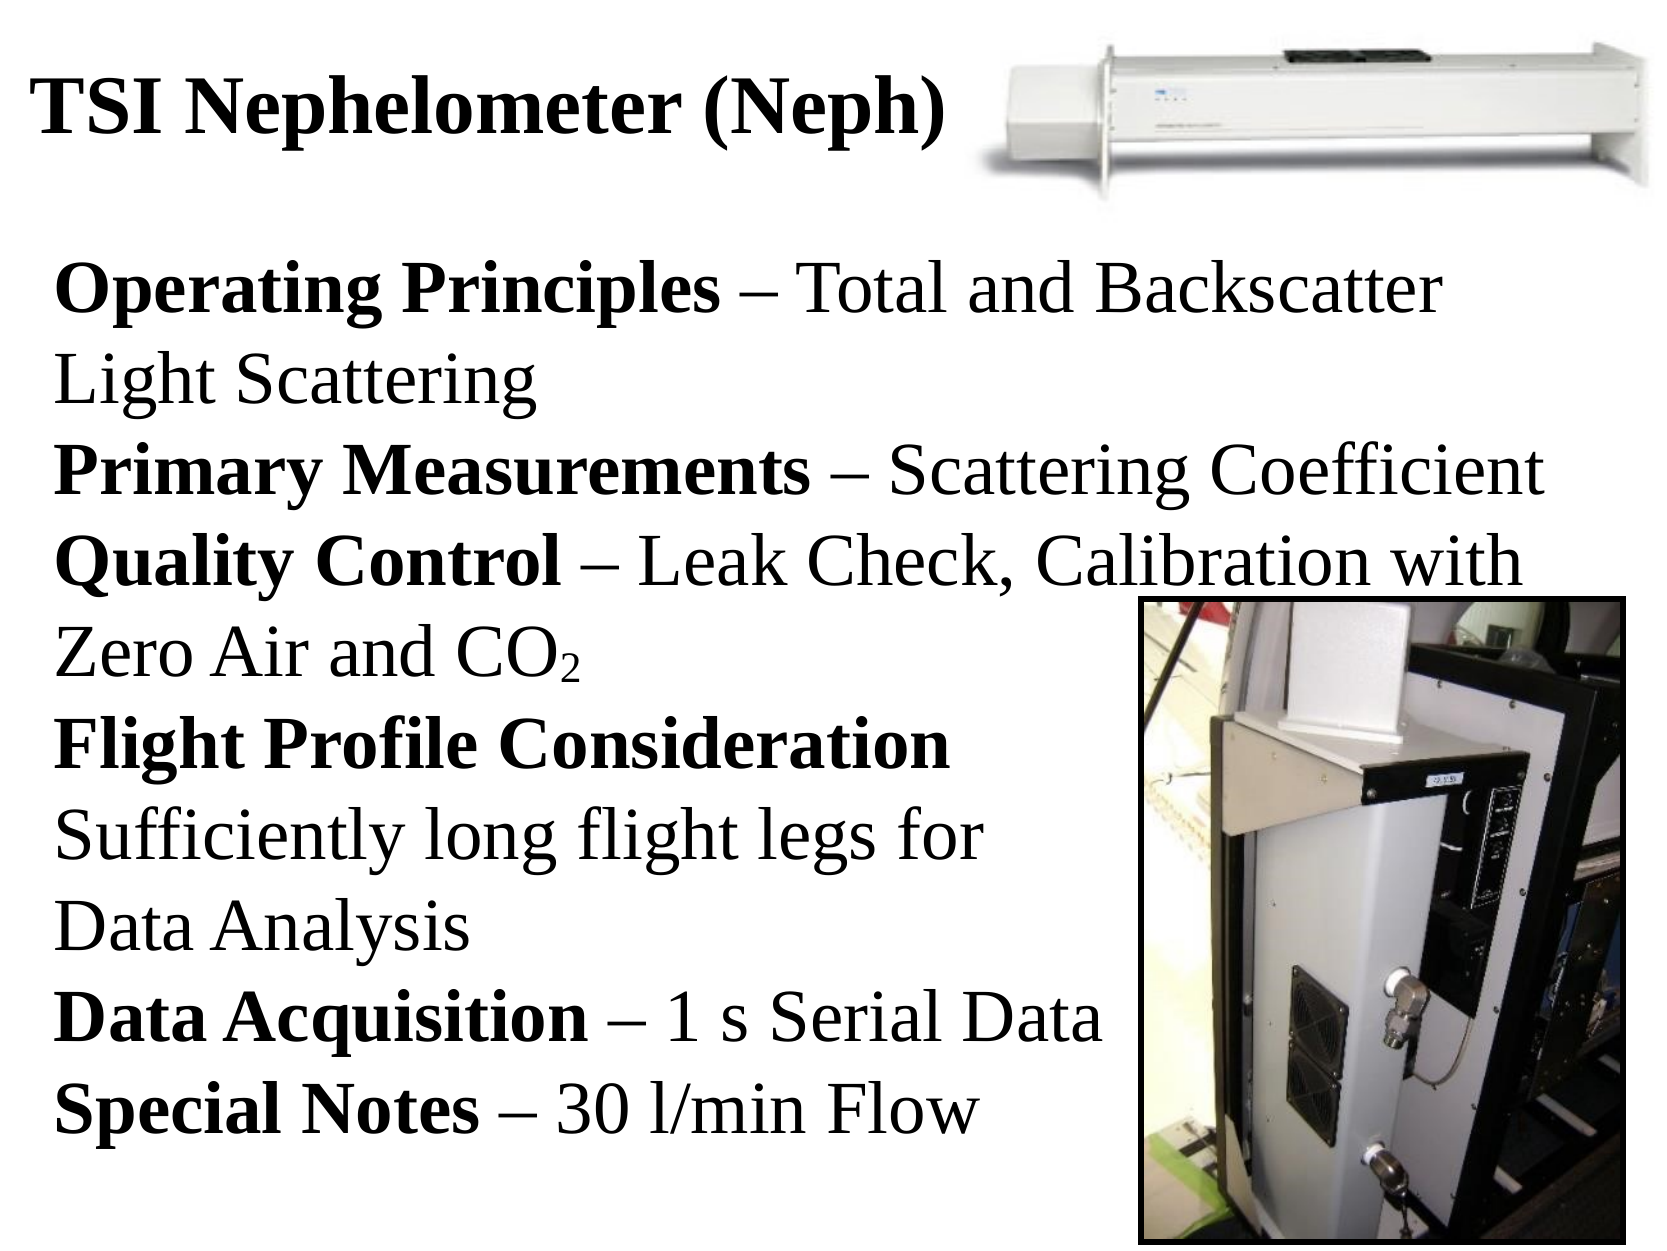

# TSI Nephelometer (Neph)
Operating Principles – Total and Backscatter Light Scattering
Primary Measurements – Scattering Coefficient
Quality Control – Leak Check, Calibration with Zero Air and CO2
Flight Profile Consideration
Sufficiently long flight legs for
Data Analysis
Data Acquisition – 1 s Serial Data
Special Notes – 30 l/min Flow